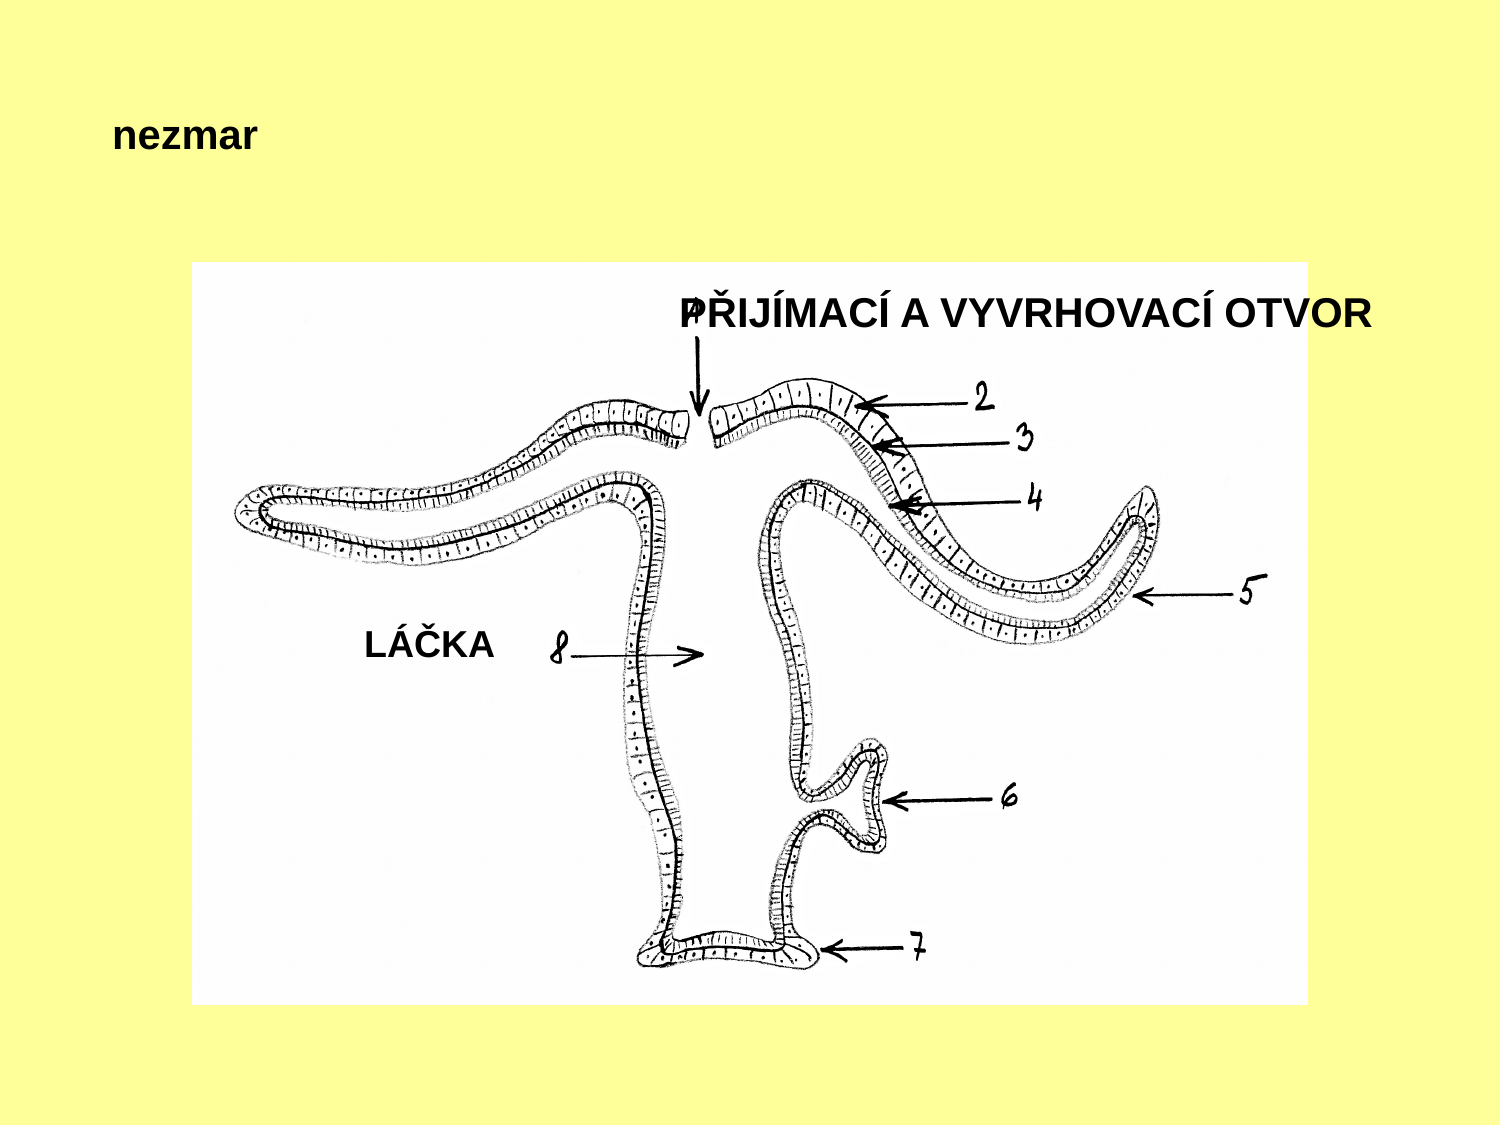

#
nezmar
PŘIJÍMACÍ A VYVRHOVACÍ OTVOR
	LÁČKA